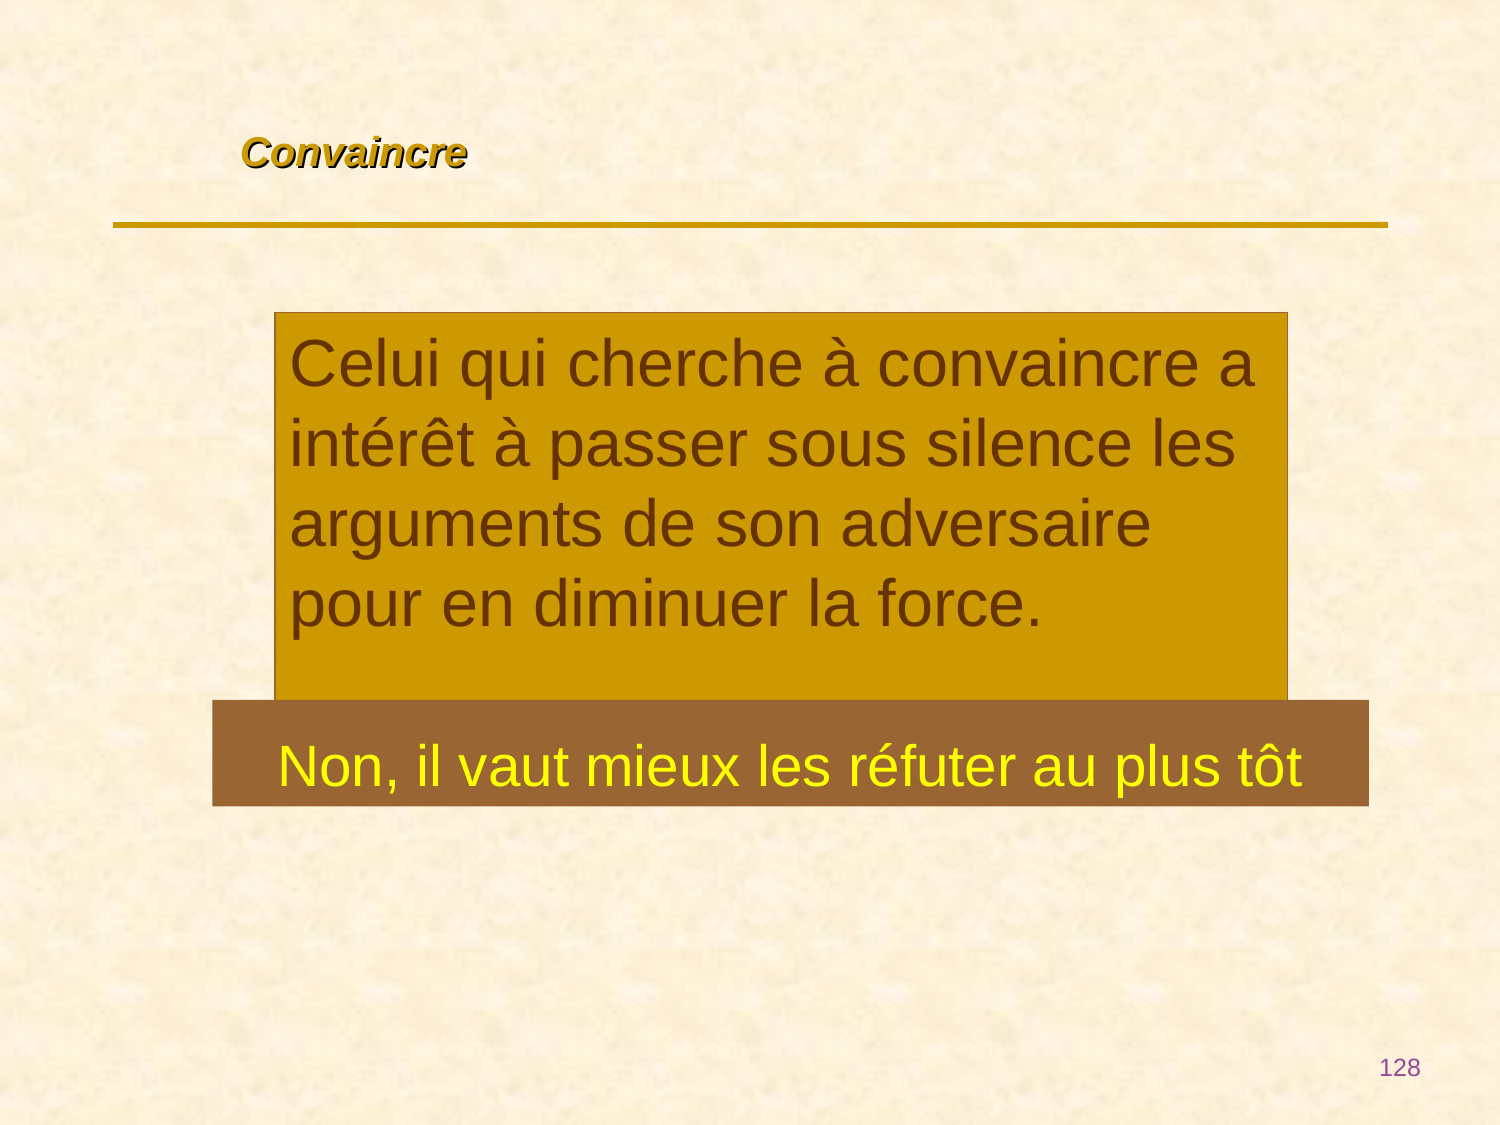

Convaincre
Celui qui cherche à convaincre a intérêt à passer sous silence les arguments de son adversaire pour en diminuer la force.
Vrai / Faux ?
Non, il vaut mieux les réfuter au plus tôt
128